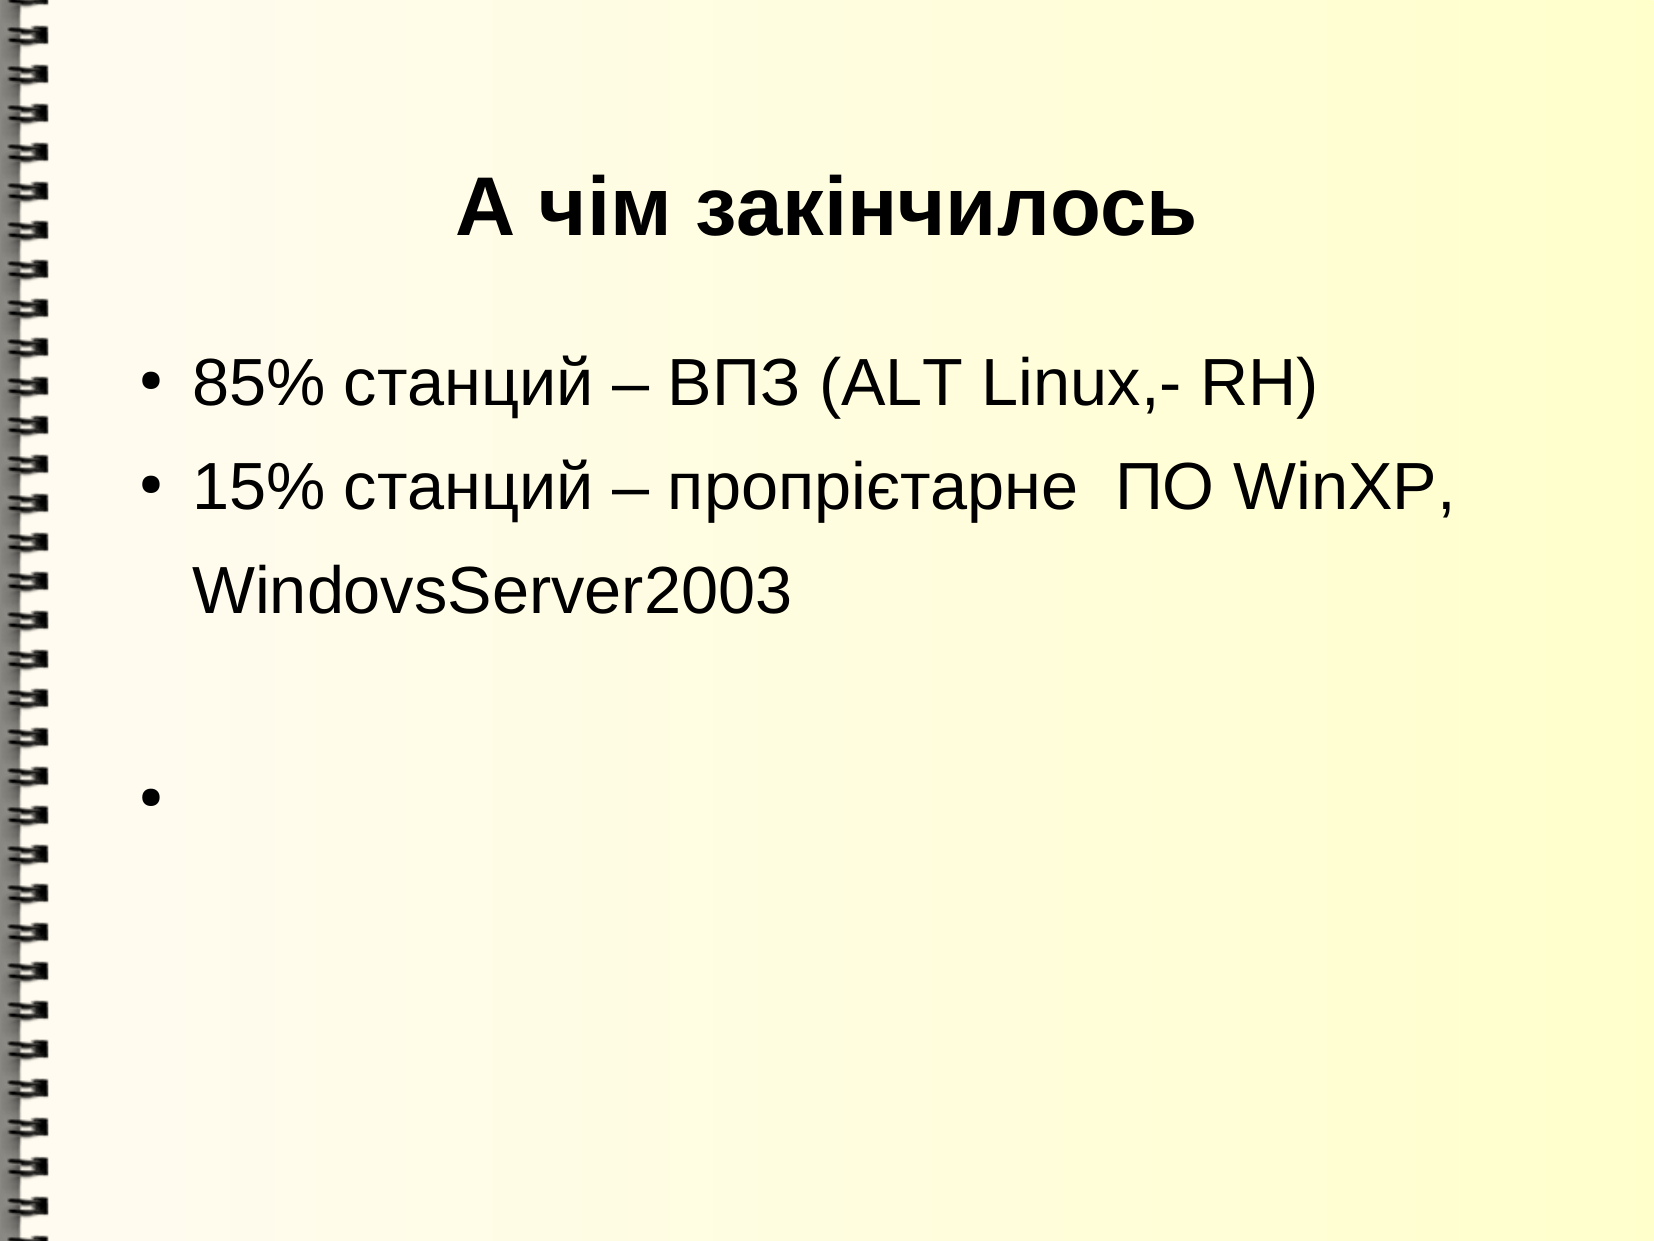

# А чім закінчилось
85% станций – ВПЗ (ALT Linux,- RH)
15% станций – пропрієтарне ПО WinXP,
WindovsServer2003